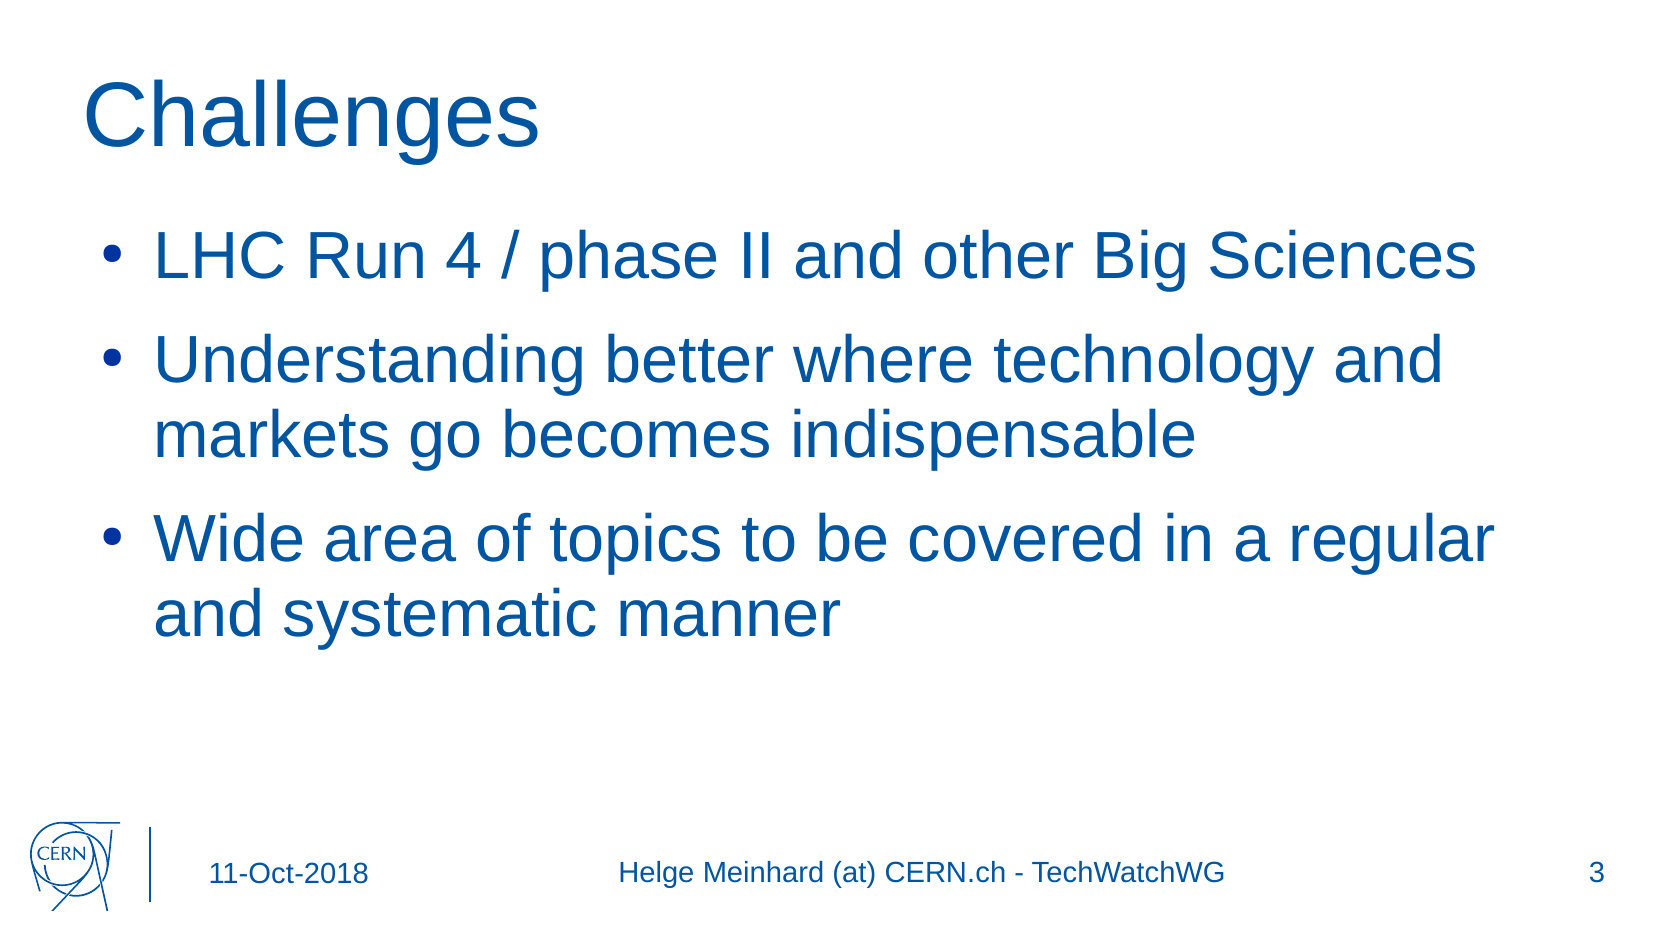

# Challenges
LHC Run 4 / phase II and other Big Sciences
Understanding better where technology and markets go becomes indispensable
Wide area of topics to be covered in a regular and systematic manner
Helge Meinhard (at) CERN.ch - TechWatchWG
3
11-Oct-2018